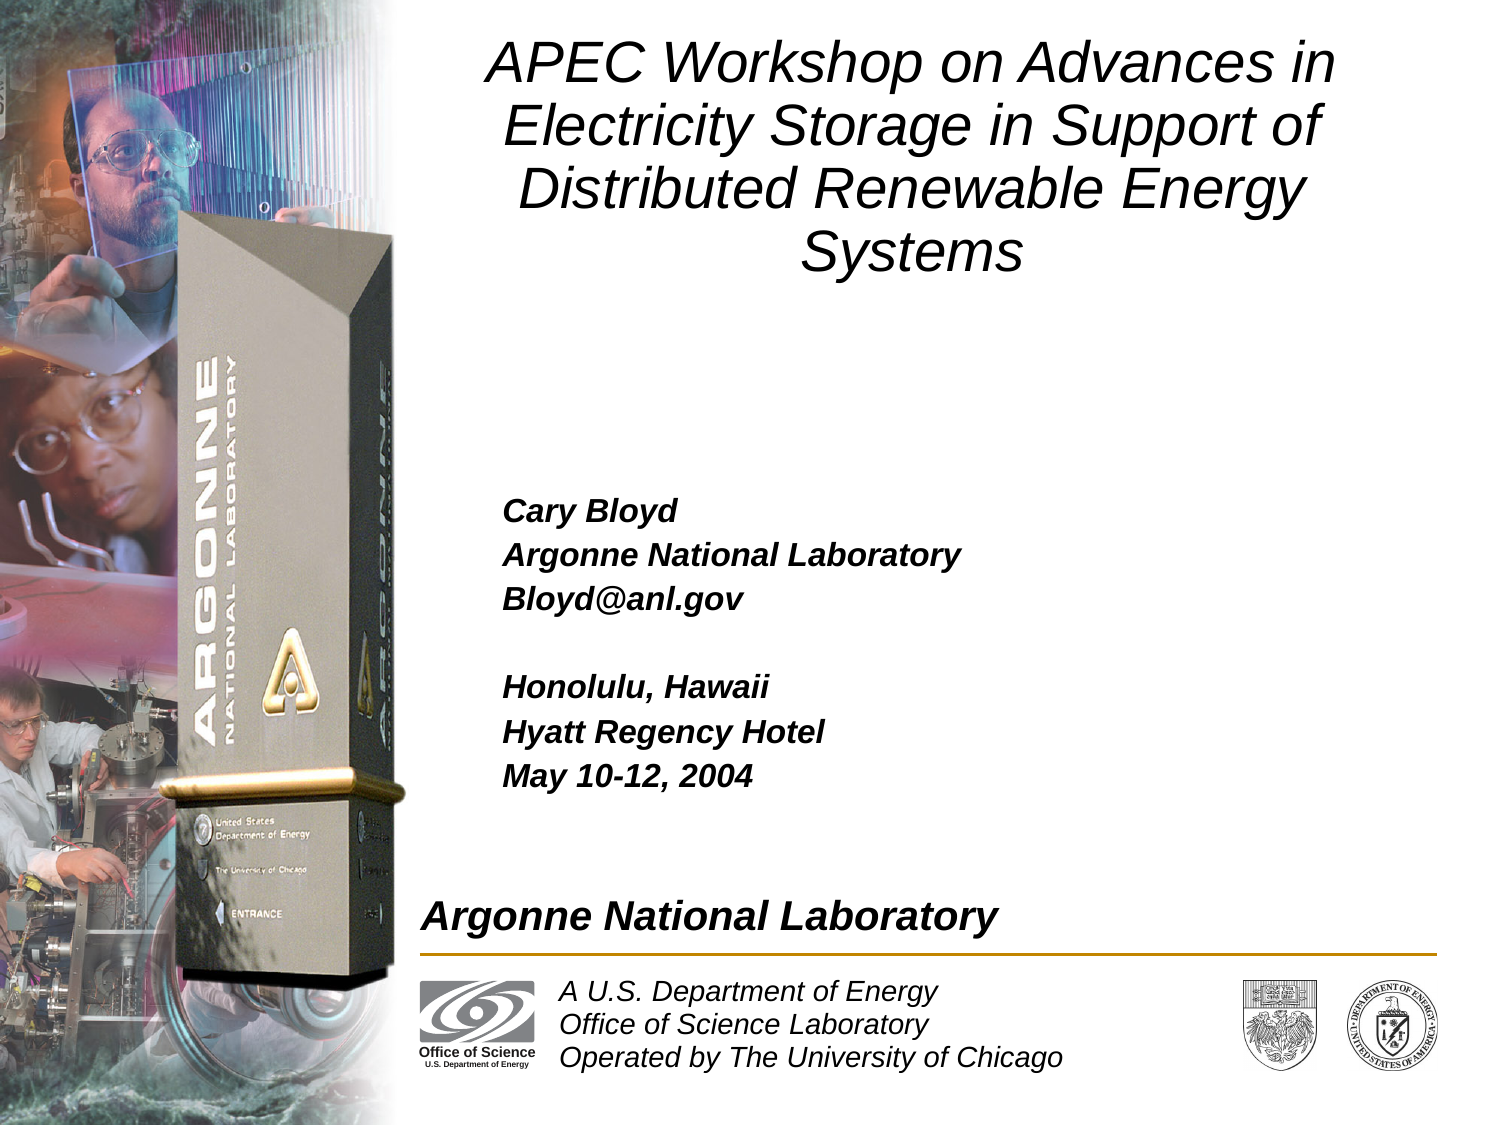

# APEC Workshop on Advances in Electricity Storage in Support of Distributed Renewable Energy Systems
Cary Bloyd
Argonne National Laboratory
Bloyd@anl.gov
Honolulu, Hawaii
Hyatt Regency Hotel
May 10-12, 2004